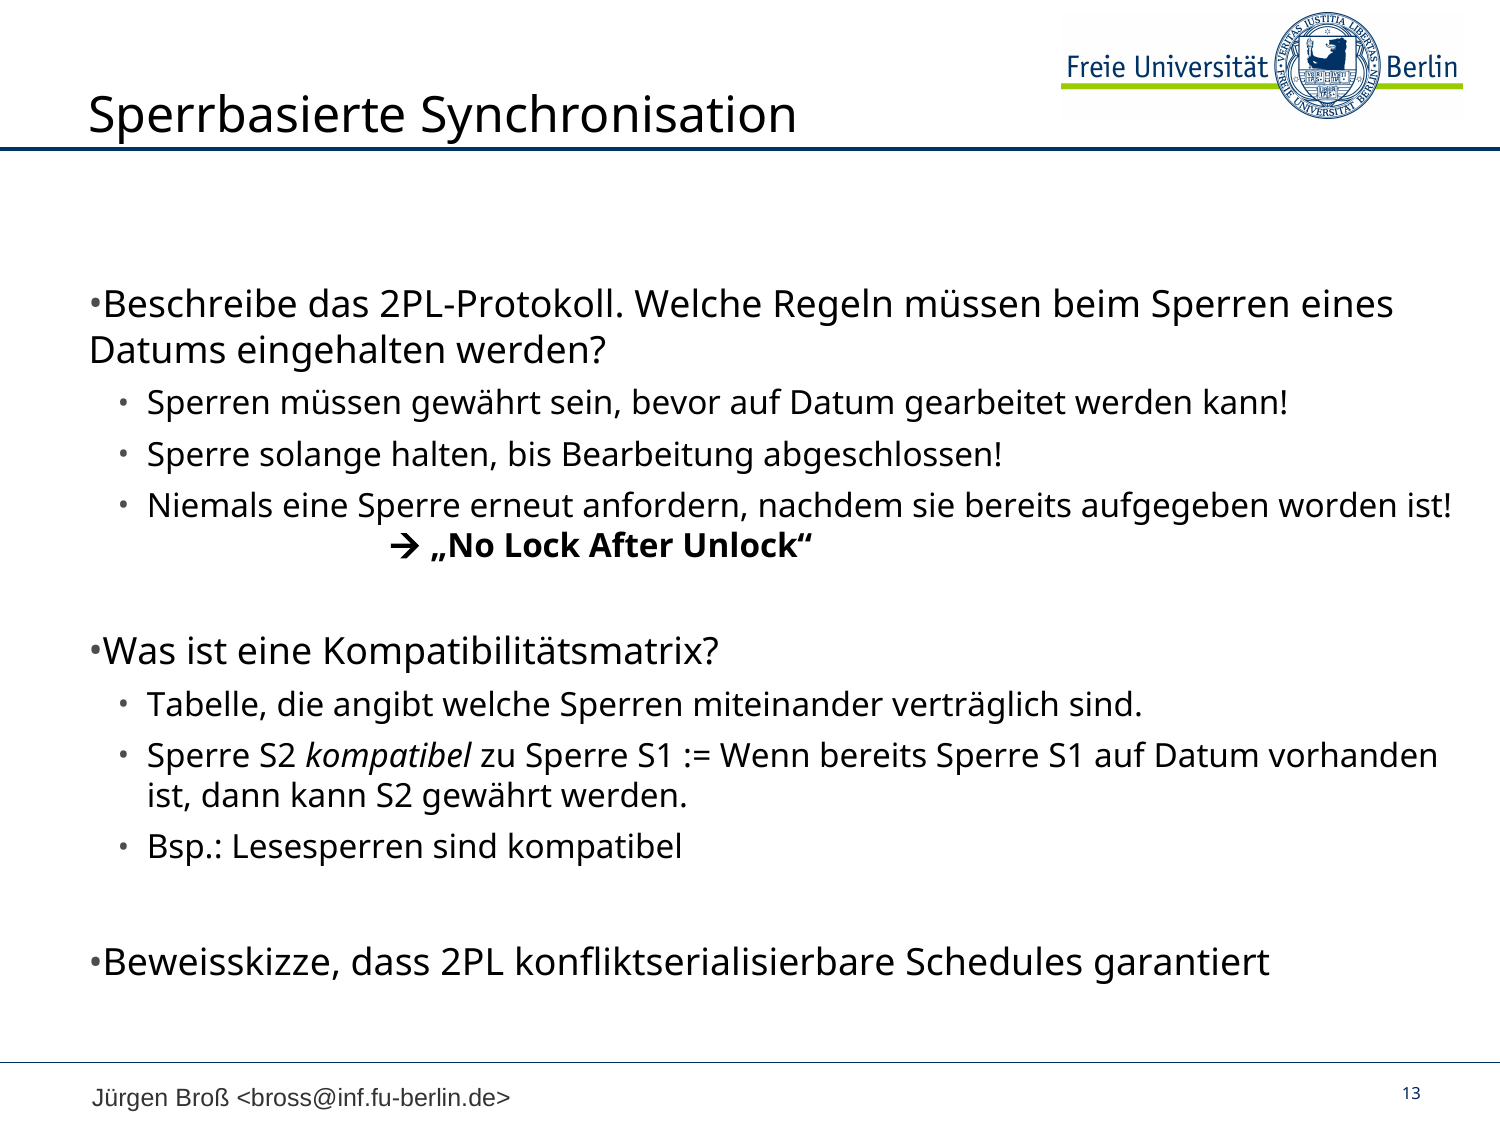

# Sperrbasierte Synchronisation
Beschreibe das 2PL-Protokoll. Welche Regeln müssen beim Sperren eines Datums eingehalten werden?
Sperren müssen gewährt sein, bevor auf Datum gearbeitet werden kann!
Sperre solange halten, bis Bearbeitung abgeschlossen!
Niemals eine Sperre erneut anfordern, nachdem sie bereits aufgegeben worden ist!
		 „No Lock After Unlock“
Was ist eine Kompatibilitätsmatrix?
Tabelle, die angibt welche Sperren miteinander verträglich sind.
Sperre S2 kompatibel zu Sperre S1 := Wenn bereits Sperre S1 auf Datum vorhanden ist, dann kann S2 gewährt werden.
Bsp.: Lesesperren sind kompatibel
Beweisskizze, dass 2PL konfliktserialisierbare Schedules garantiert